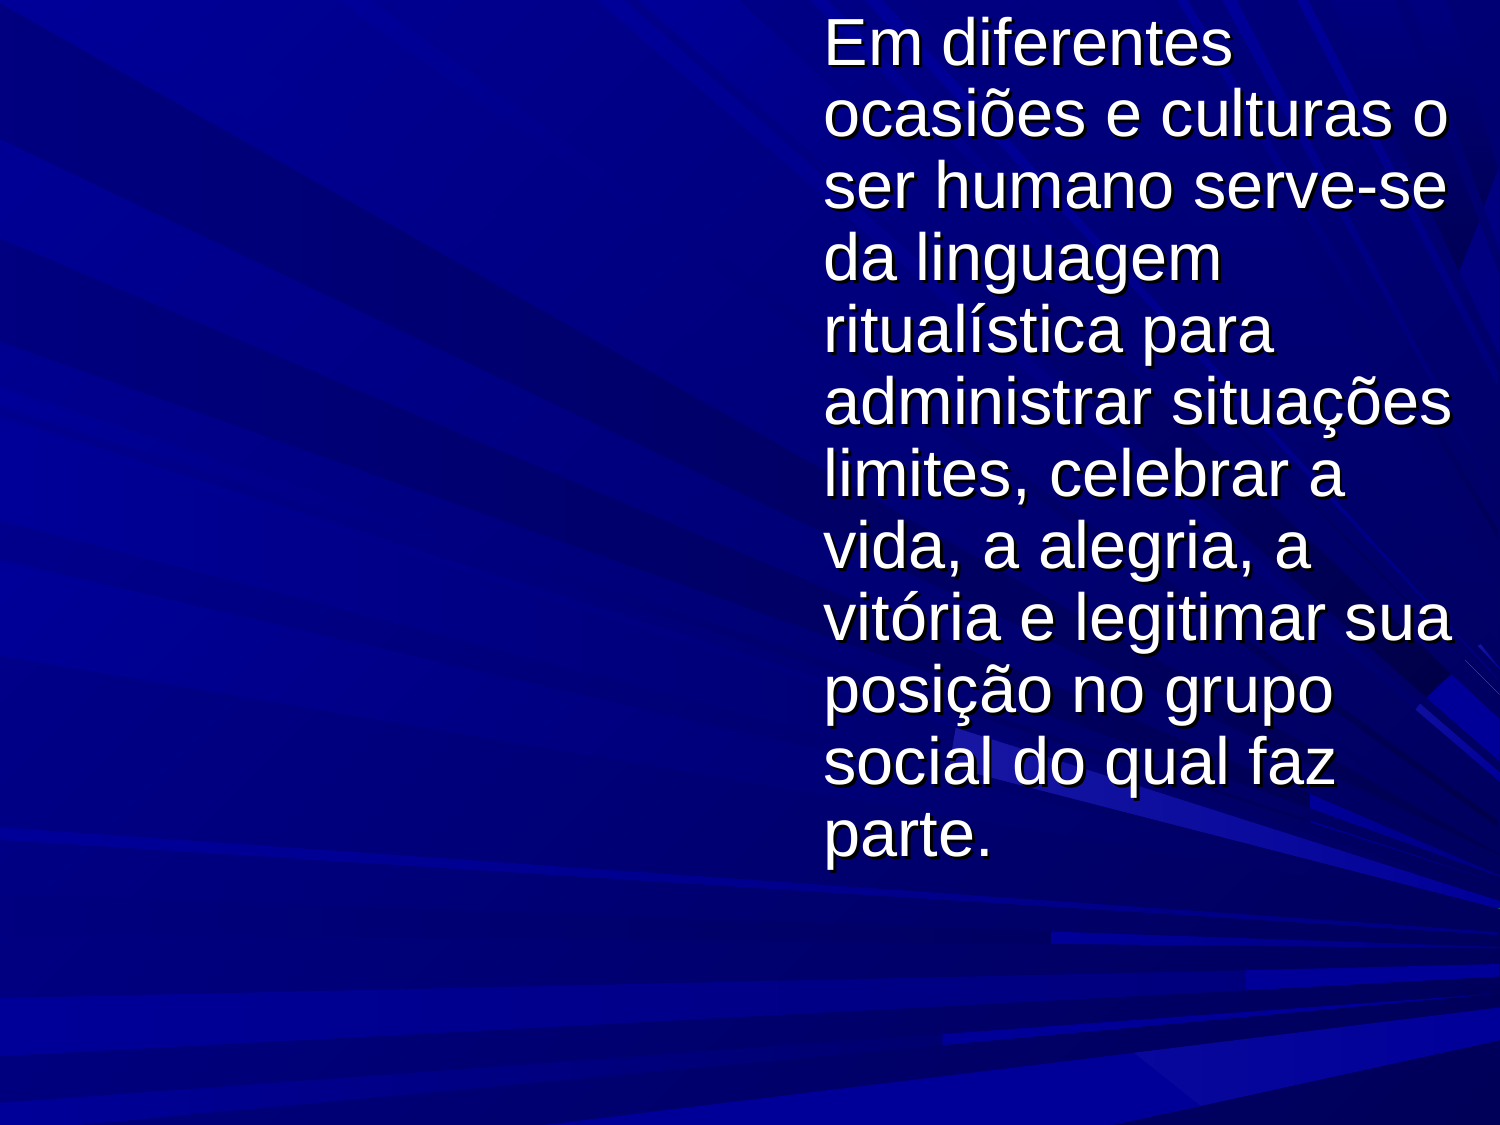

Em diferentes ocasiões e culturas o ser humano serve-se da linguagem ritualística para administrar situações limites, celebrar a vida, a alegria, a vitória e legitimar sua posição no grupo social do qual faz parte.